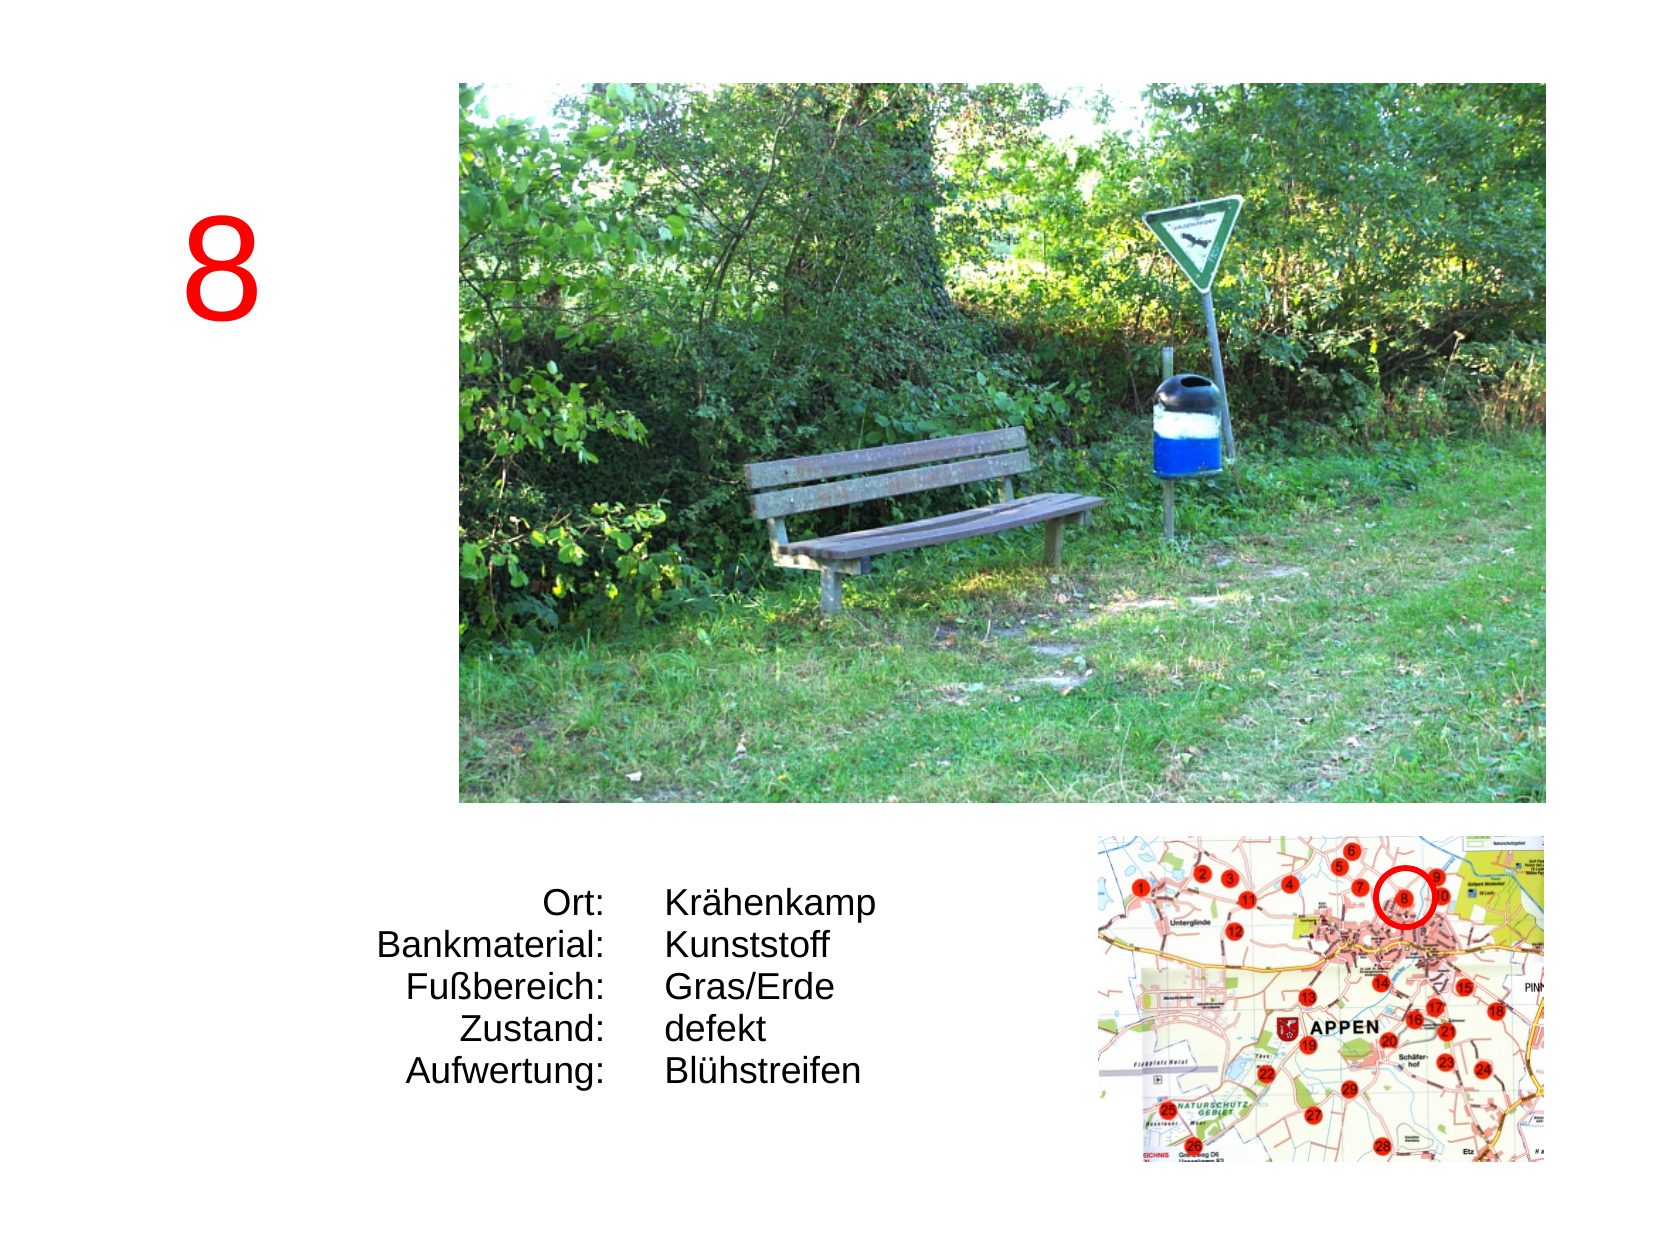

8
IMGP7883rNr08.jpg
	Ort:		Krähenkamp
	Bankmaterial:		Kunststoff
	Fußbereich:		Gras/Erde
	Zustand:		defekt
	Aufwertung:		Blühstreifen